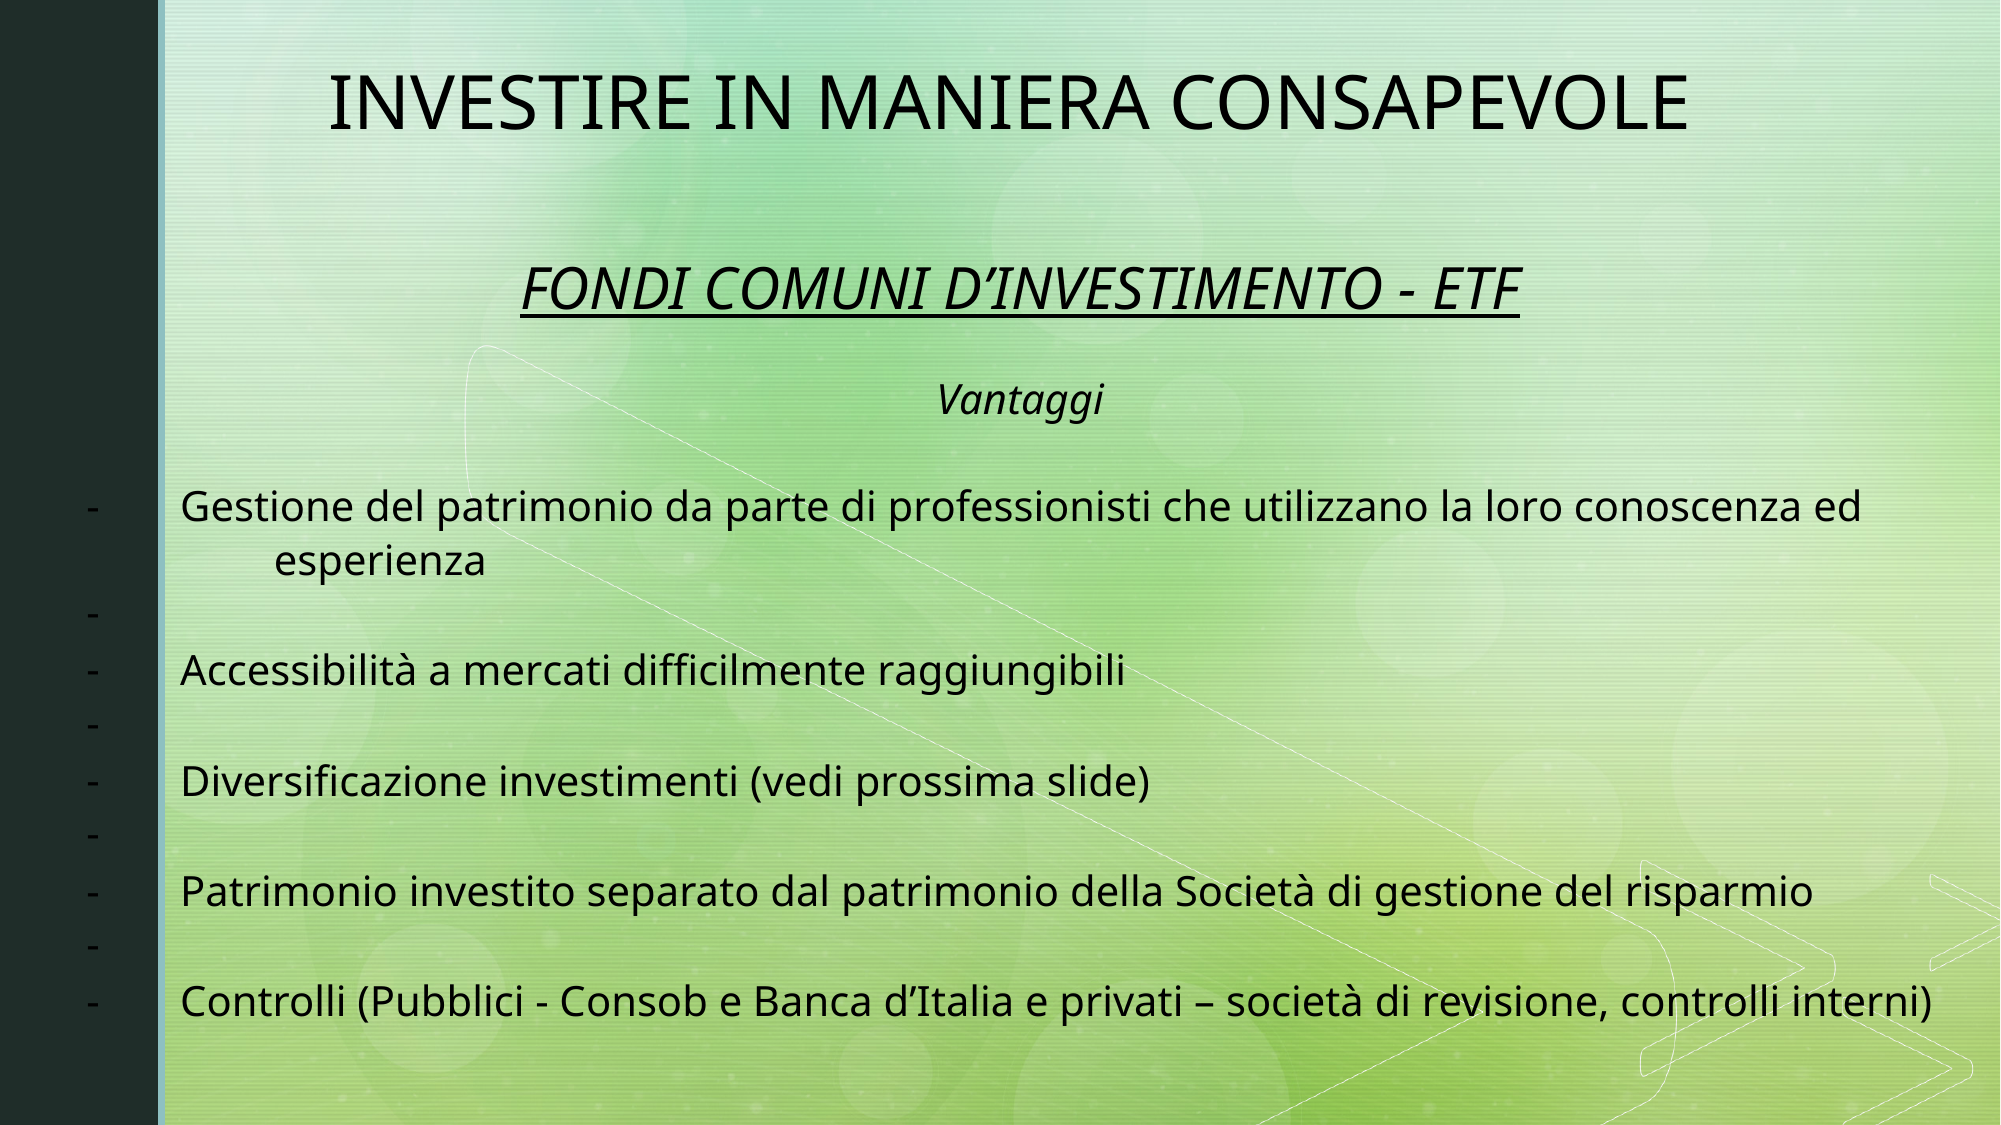

INVESTIRE IN MANIERA CONSAPEVOLE
FONDI COMUNI D’INVESTIMENTO - ETF
Vantaggi
Gestione del patrimonio da parte di professionisti che utilizzano la loro conoscenza ed esperienza
Accessibilità a mercati difficilmente raggiungibili
Diversificazione investimenti (vedi prossima slide)
Patrimonio investito separato dal patrimonio della Società di gestione del risparmio
Controlli (Pubblici - Consob e Banca d’Italia e privati – società di revisione, controlli interni)